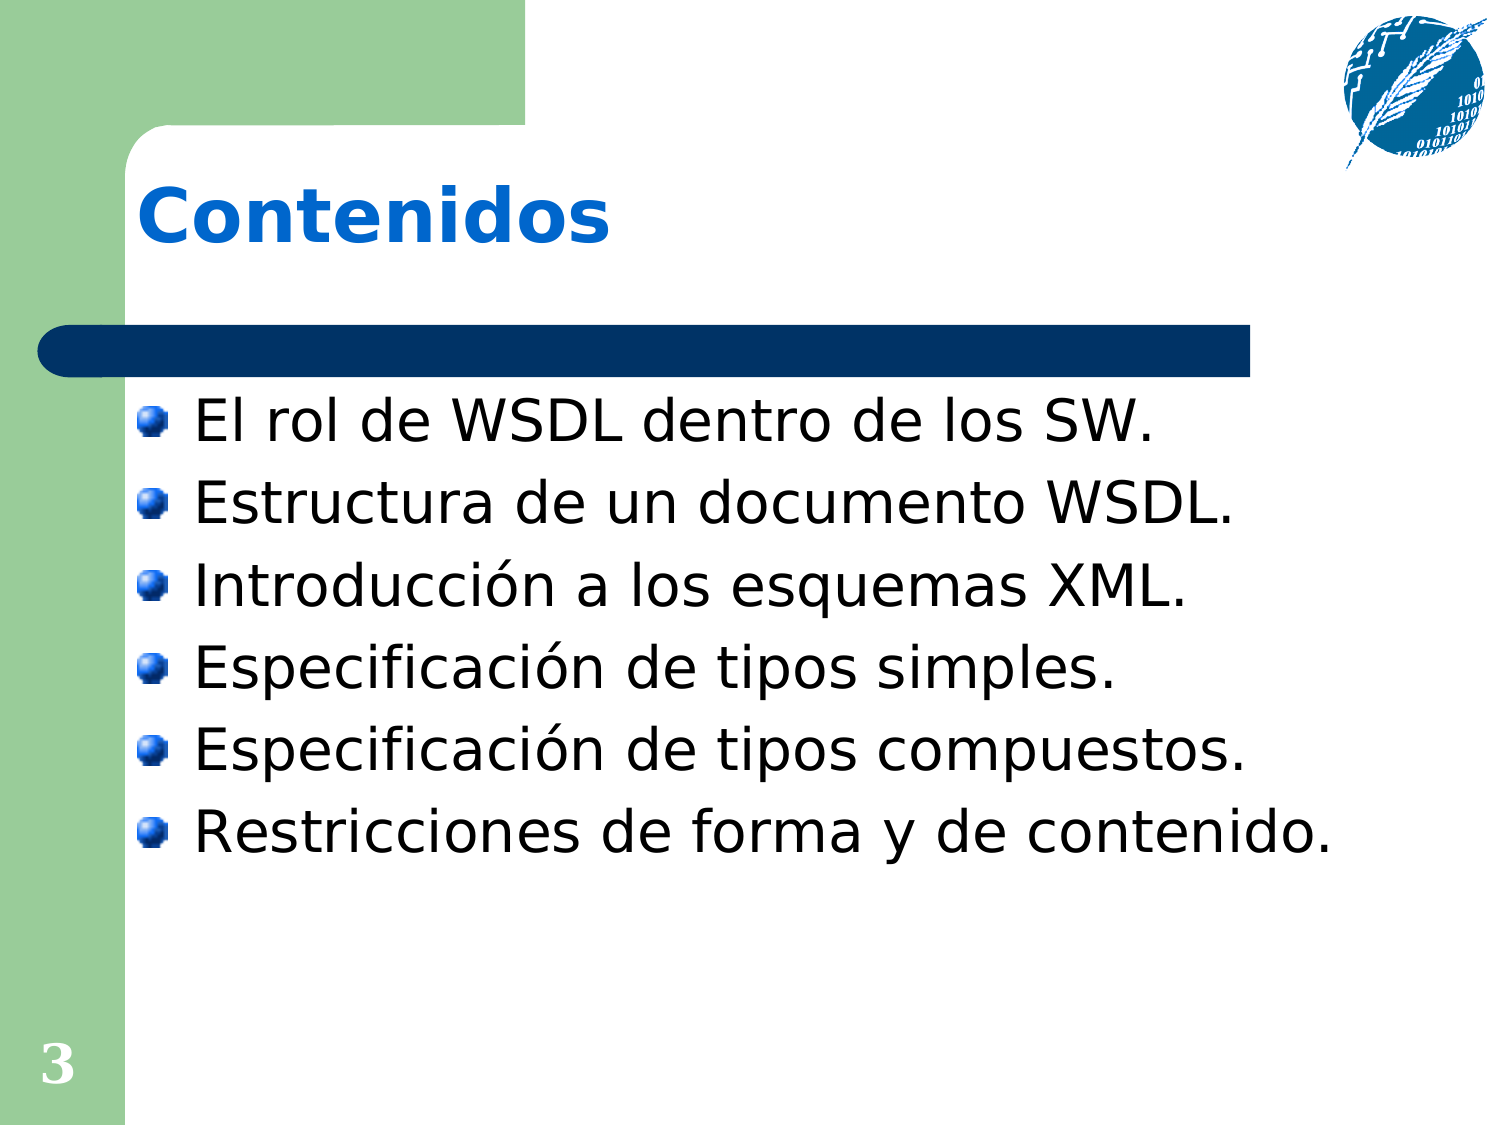

# Contenidos
El rol de WSDL dentro de los SW.
Estructura de un documento WSDL.
Introducción a los esquemas XML.
Especificación de tipos simples.
Especificación de tipos compuestos.
Restricciones de forma y de contenido.
3